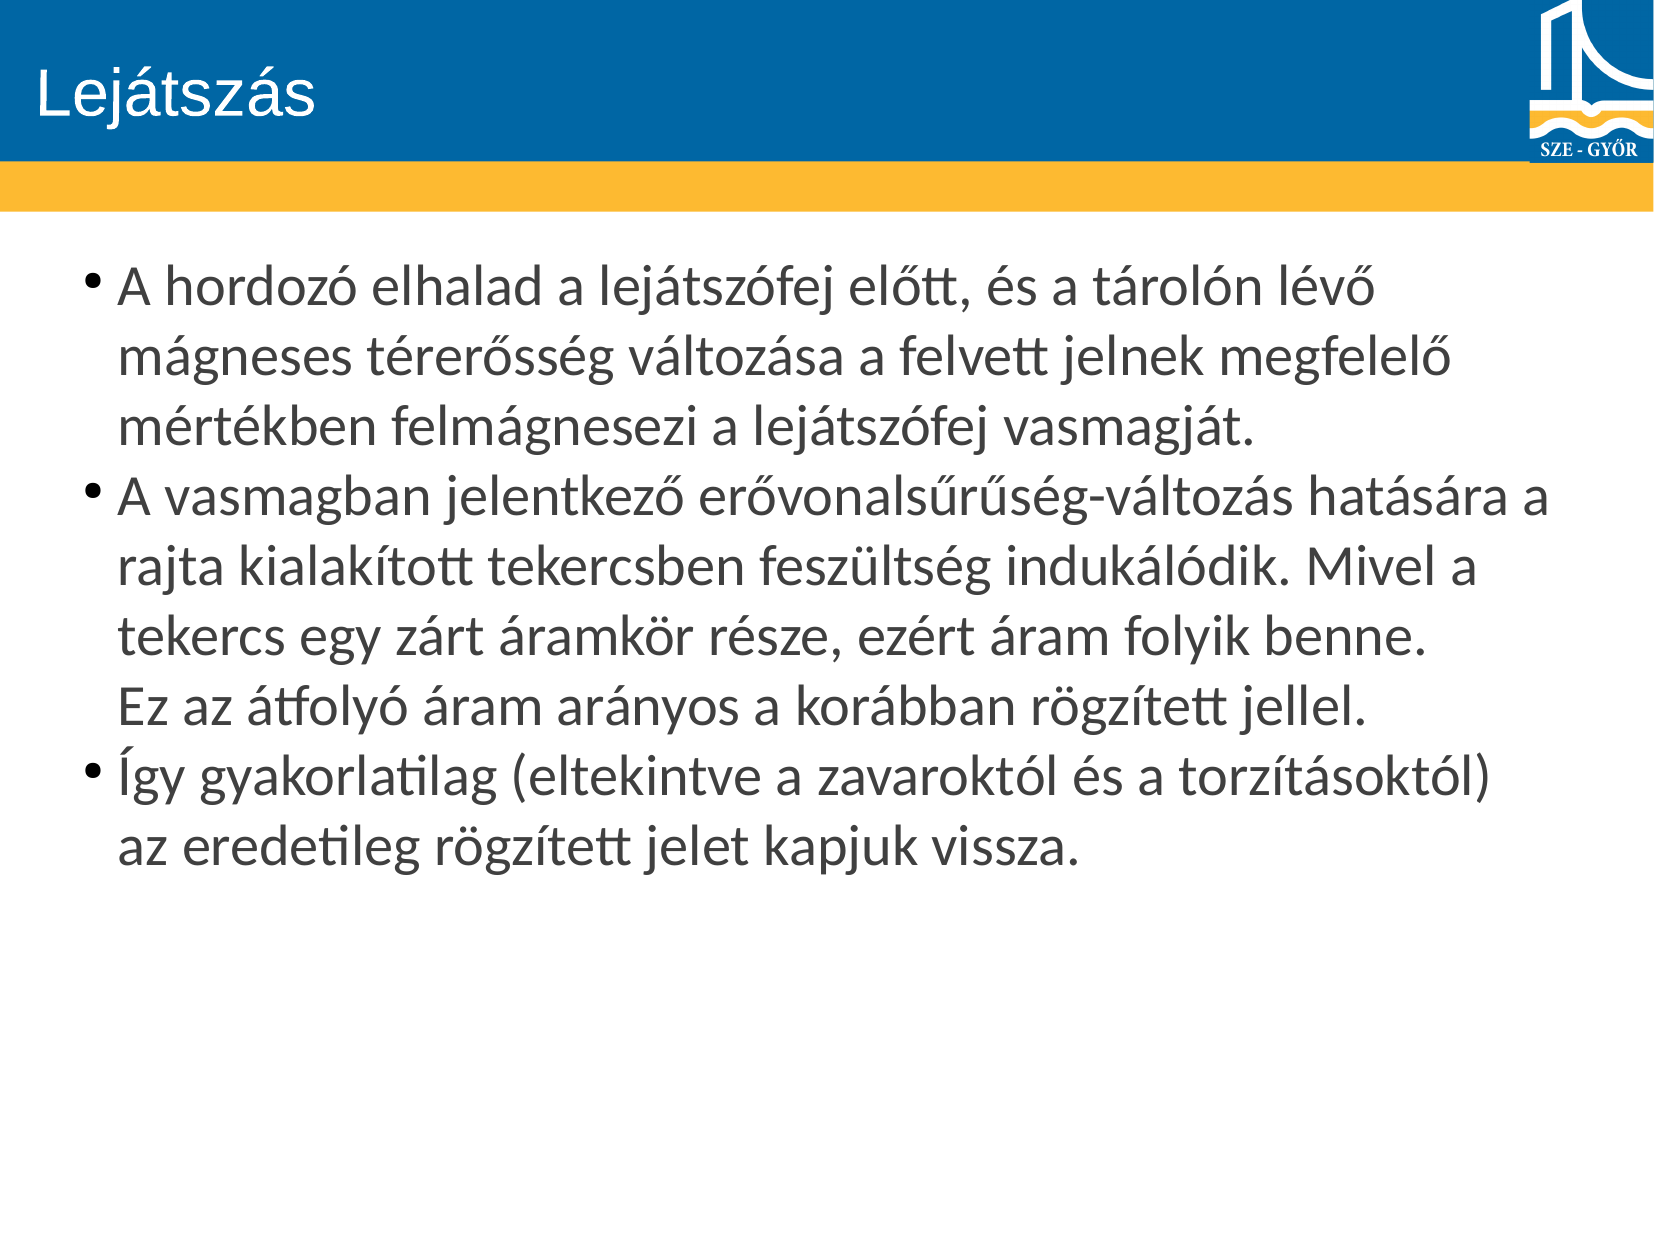

Lejátszás
A hordozó elhalad a lejátszófej előtt, és a tárolón lévő mágneses térerősség változása a felvett jelnek megfelelő mértékben felmágnesezi a lejátszófej vasmagját.
A vasmagban jelentkező erővonalsűrűség-változás hatására a rajta kialakított tekercsben feszültség indukálódik. Mivel a tekercs egy zárt áramkör része, ezért áram folyik benne.
Ez az átfolyó áram arányos a korábban rögzített jellel.
Így gyakorlatilag (eltekintve a zavaroktól és a torzításoktól)
az eredetileg rögzített jelet kapjuk vissza.